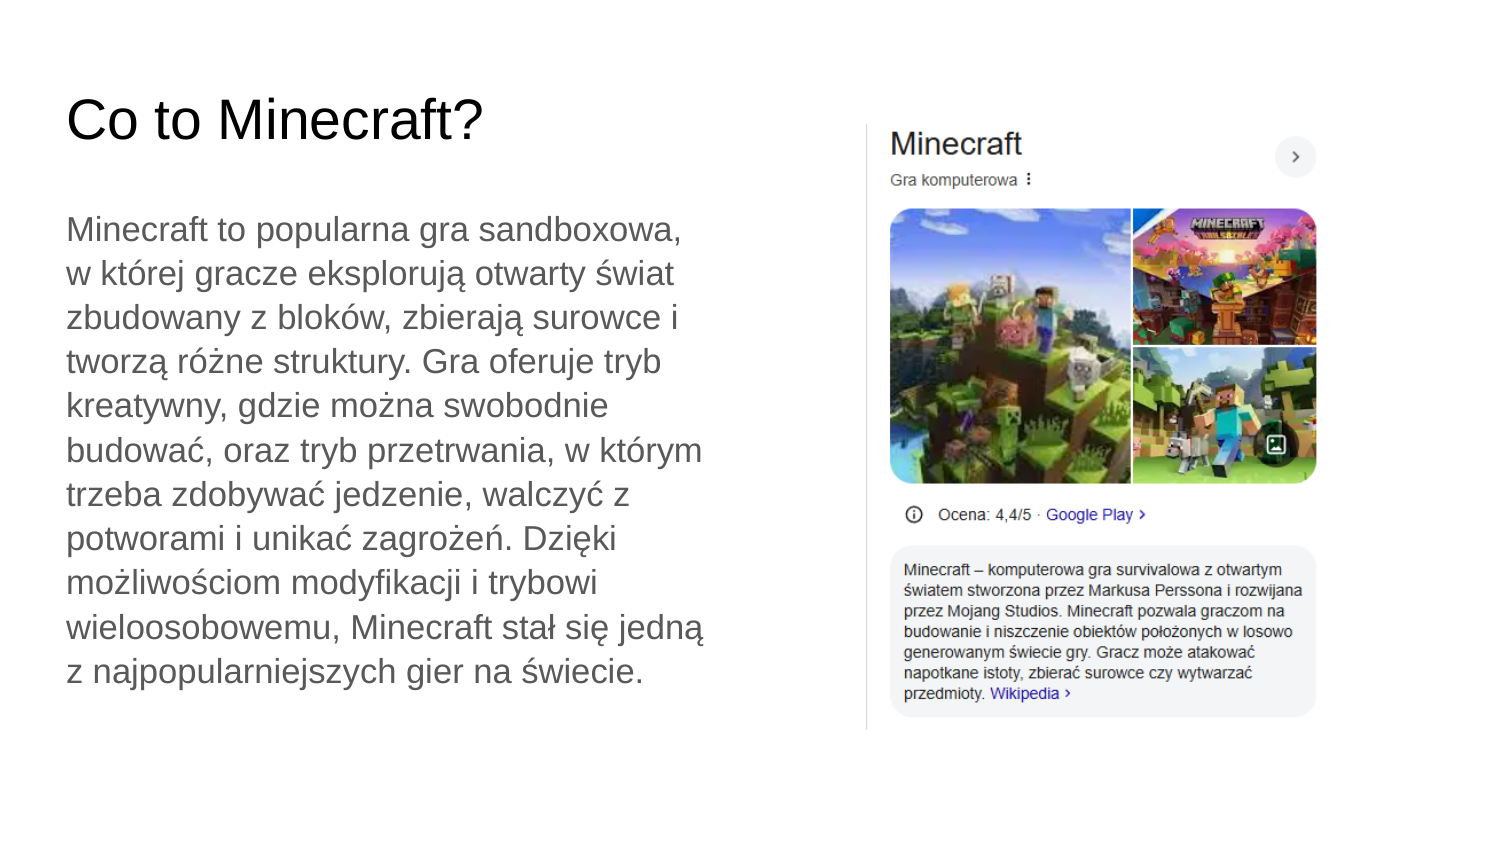

# Co to Minecraft?
Minecraft to popularna gra sandboxowa, w której gracze eksplorują otwarty świat zbudowany z bloków, zbierają surowce i tworzą różne struktury. Gra oferuje tryb kreatywny, gdzie można swobodnie budować, oraz tryb przetrwania, w którym trzeba zdobywać jedzenie, walczyć z potworami i unikać zagrożeń. Dzięki możliwościom modyfikacji i trybowi wieloosobowemu, Minecraft stał się jedną z najpopularniejszych gier na świecie.